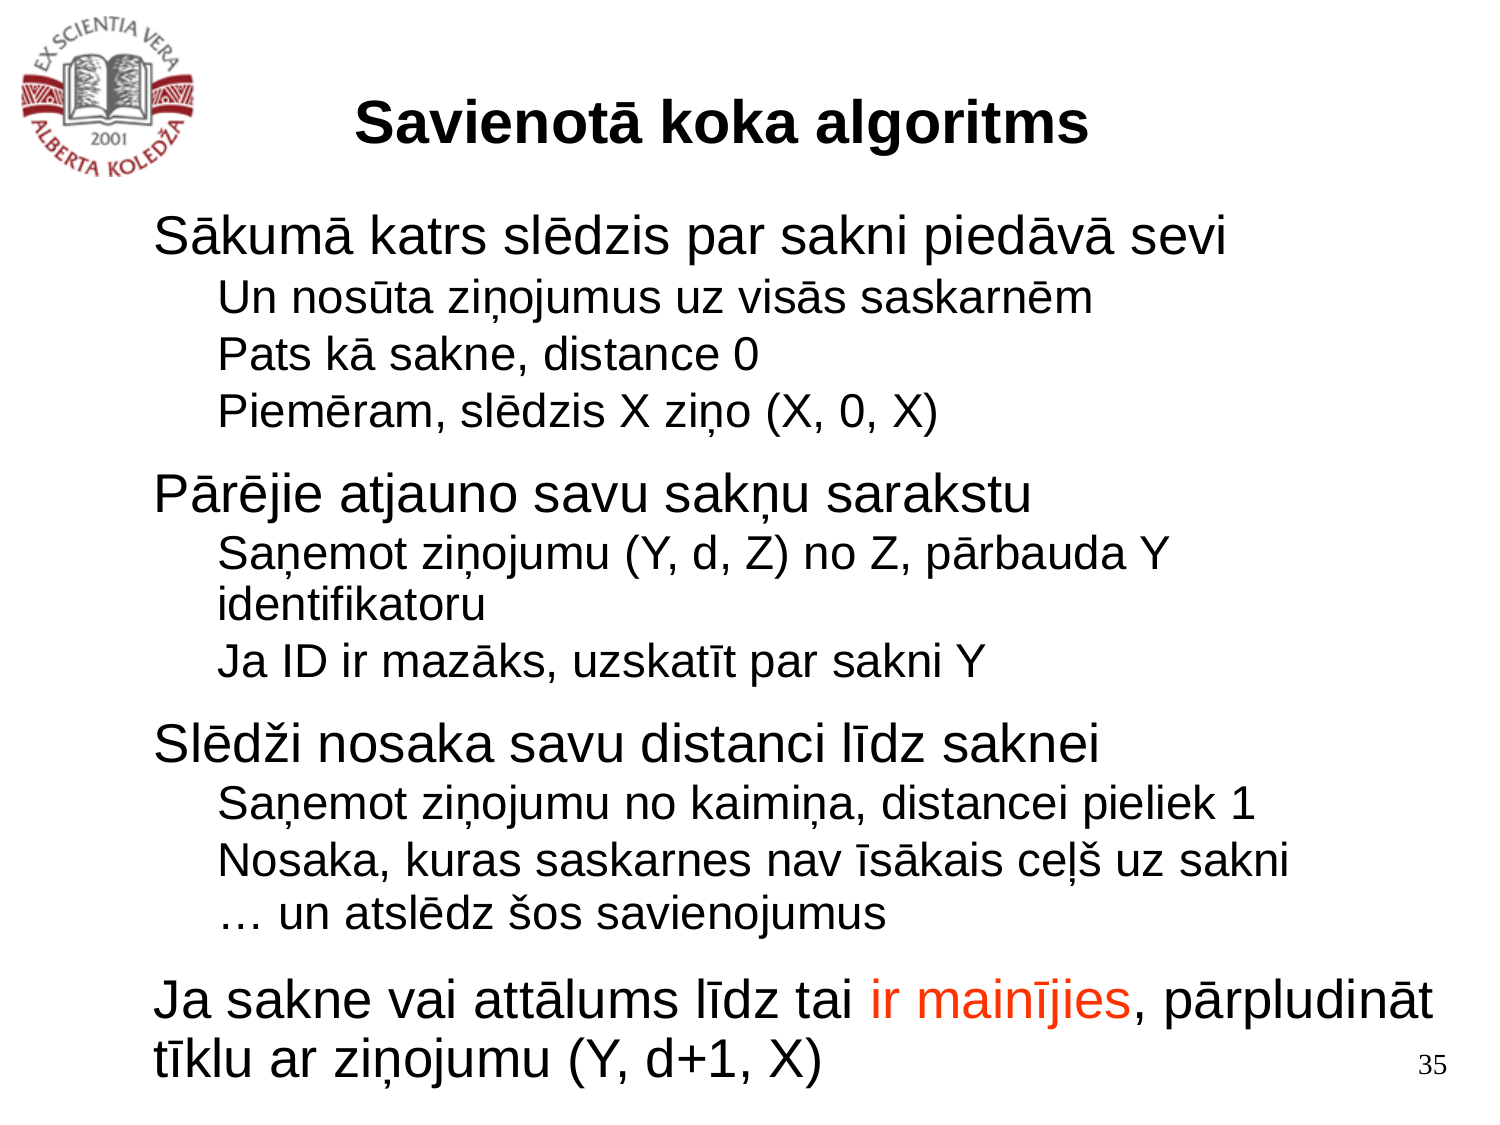

# Savienotā koka algoritms
Sākumā katrs slēdzis par sakni piedāvā sevi
Un nosūta ziņojumus uz visās saskarnēm
Pats kā sakne, distance 0
Piemēram, slēdzis X ziņo (X, 0, X)
Pārējie atjauno savu sakņu sarakstu
Saņemot ziņojumu (Y, d, Z) no Z, pārbauda Y identifikatoru
Ja ID ir mazāks, uzskatīt par sakni Y
Slēdži nosaka savu distanci līdz saknei
Saņemot ziņojumu no kaimiņa, distancei pieliek 1
Nosaka, kuras saskarnes nav īsākais ceļš uz sakni
… un atslēdz šos savienojumus
Ja sakne vai attālums līdz tai ir mainījies, pārpludināt tīklu ar ziņojumu (Y, d+1, X)